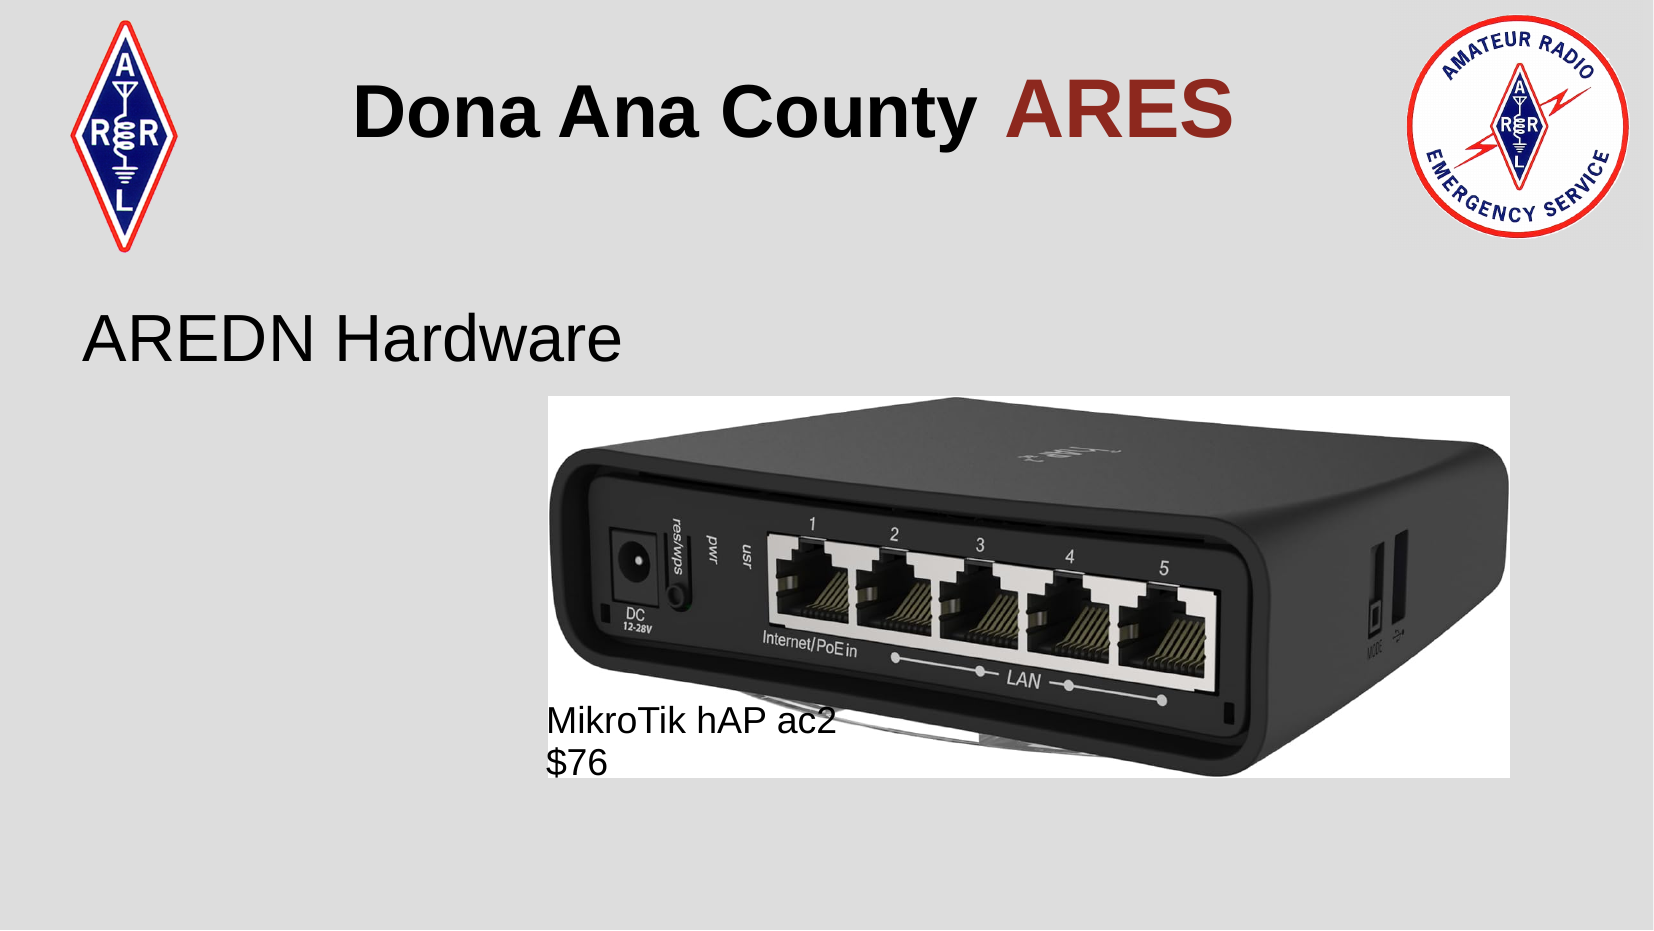

# Dona Ana County ARES
AREDN Hardware
MikroTik hAP ac2
$76